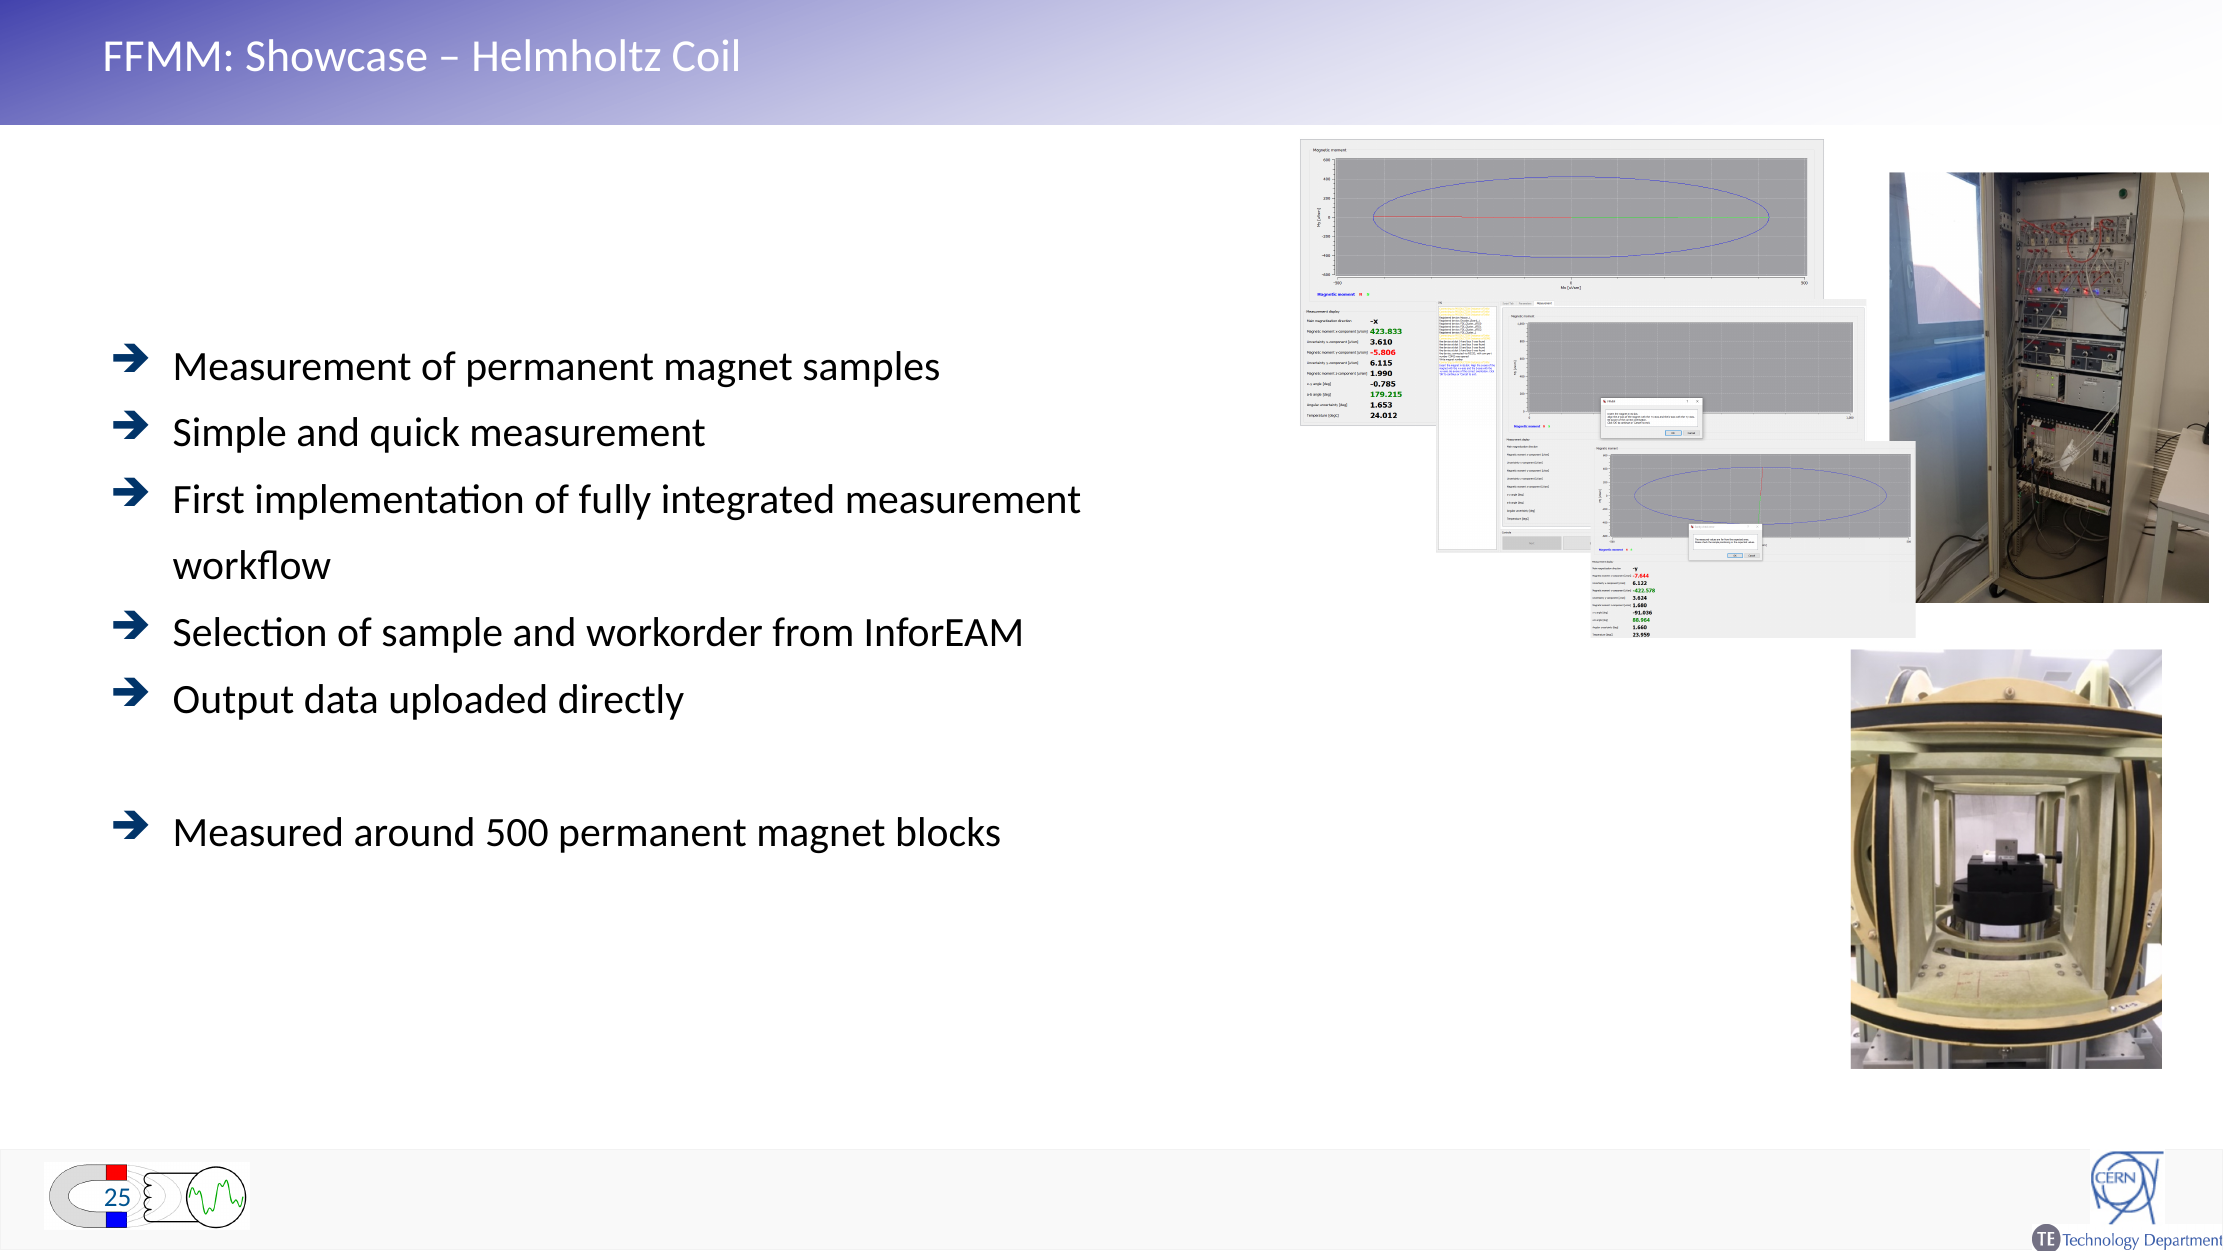

# FFMM: Showcase – Helmholtz Coil
Measurement of permanent magnet samples
Simple and quick measurement
First implementation of fully integrated measurement
workflow
Selection of sample and workorder from InforEAM
Output data uploaded directly
Measured around 500 permanent magnet blocks